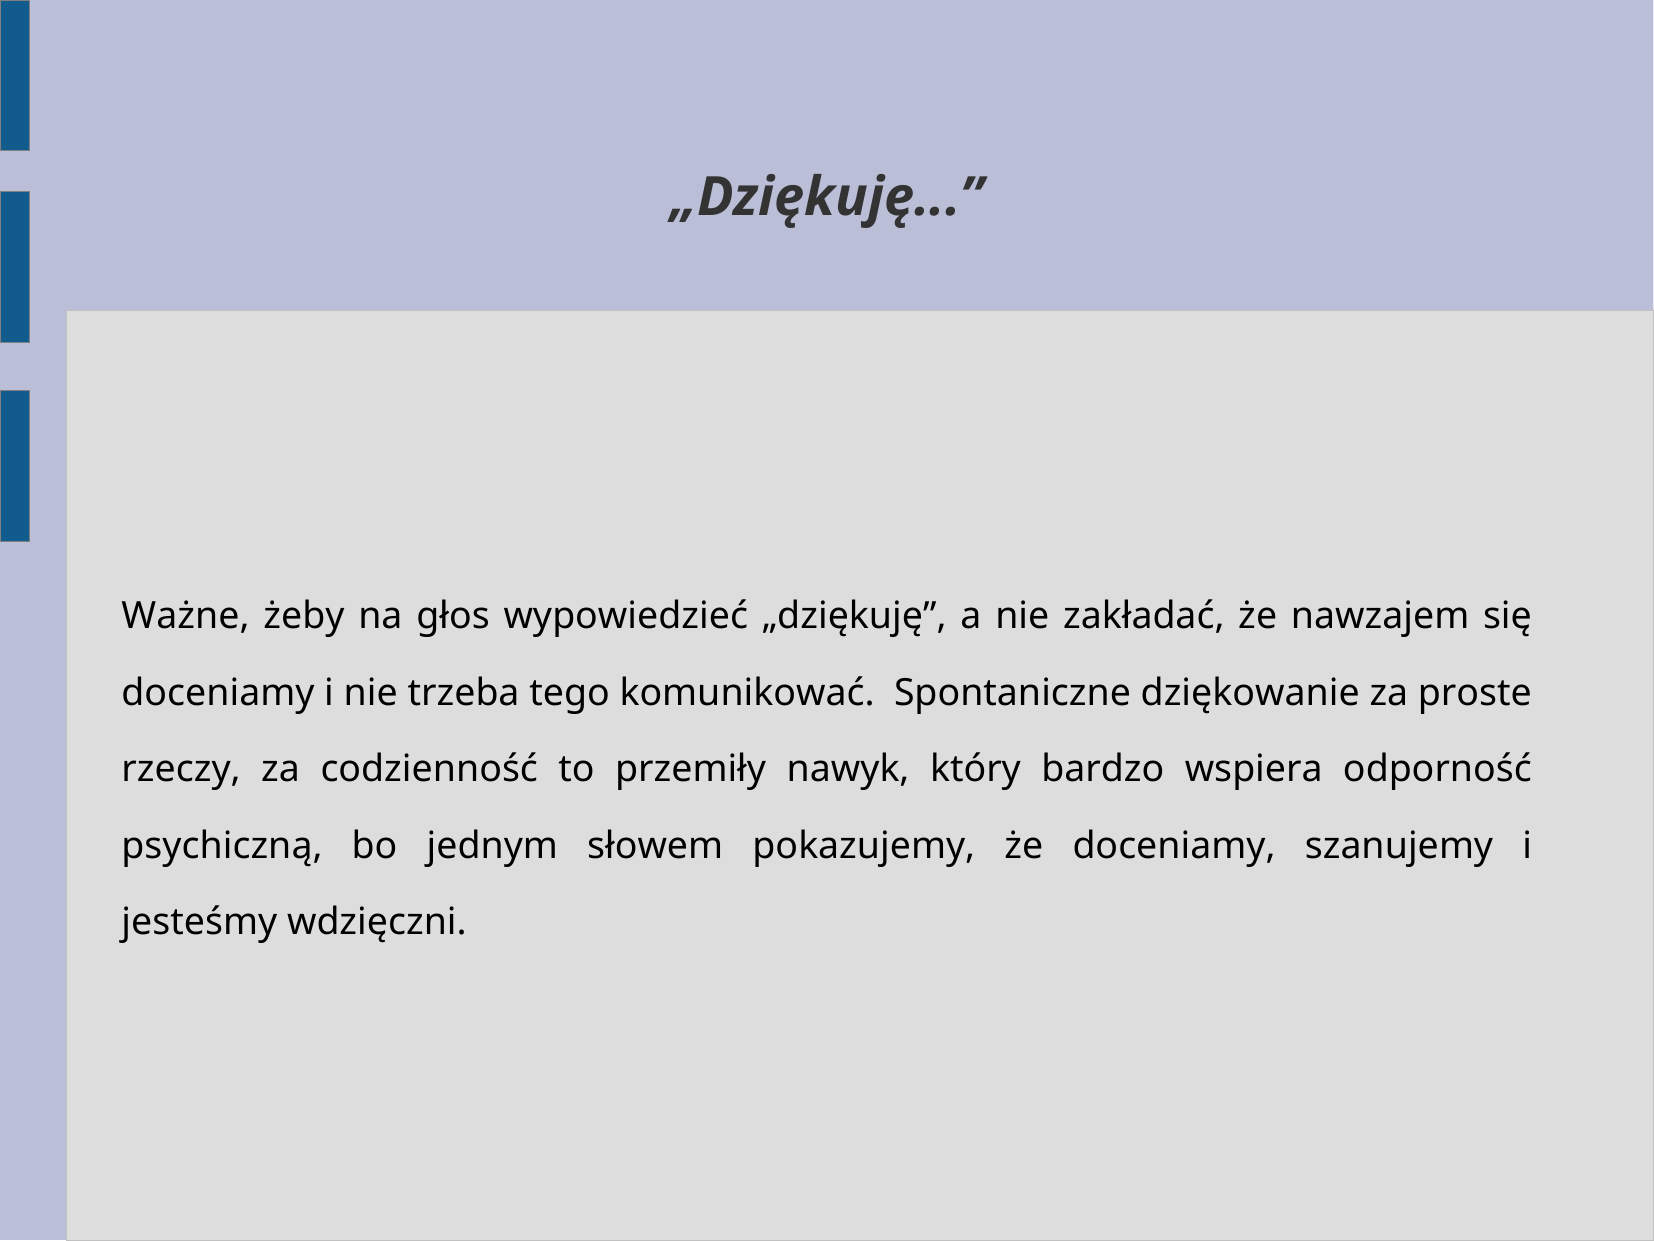

# „Dziękuję...”
Ważne, żeby na głos wypowiedzieć „dziękuję”, a nie zakładać, że nawzajem się doceniamy i nie trzeba tego komunikować. Spontaniczne dziękowanie za proste rzeczy, za codzienność to przemiły nawyk, który bardzo wspiera odporność psychiczną, bo jednym słowem pokazujemy, że doceniamy, szanujemy i jesteśmy wdzięczni.